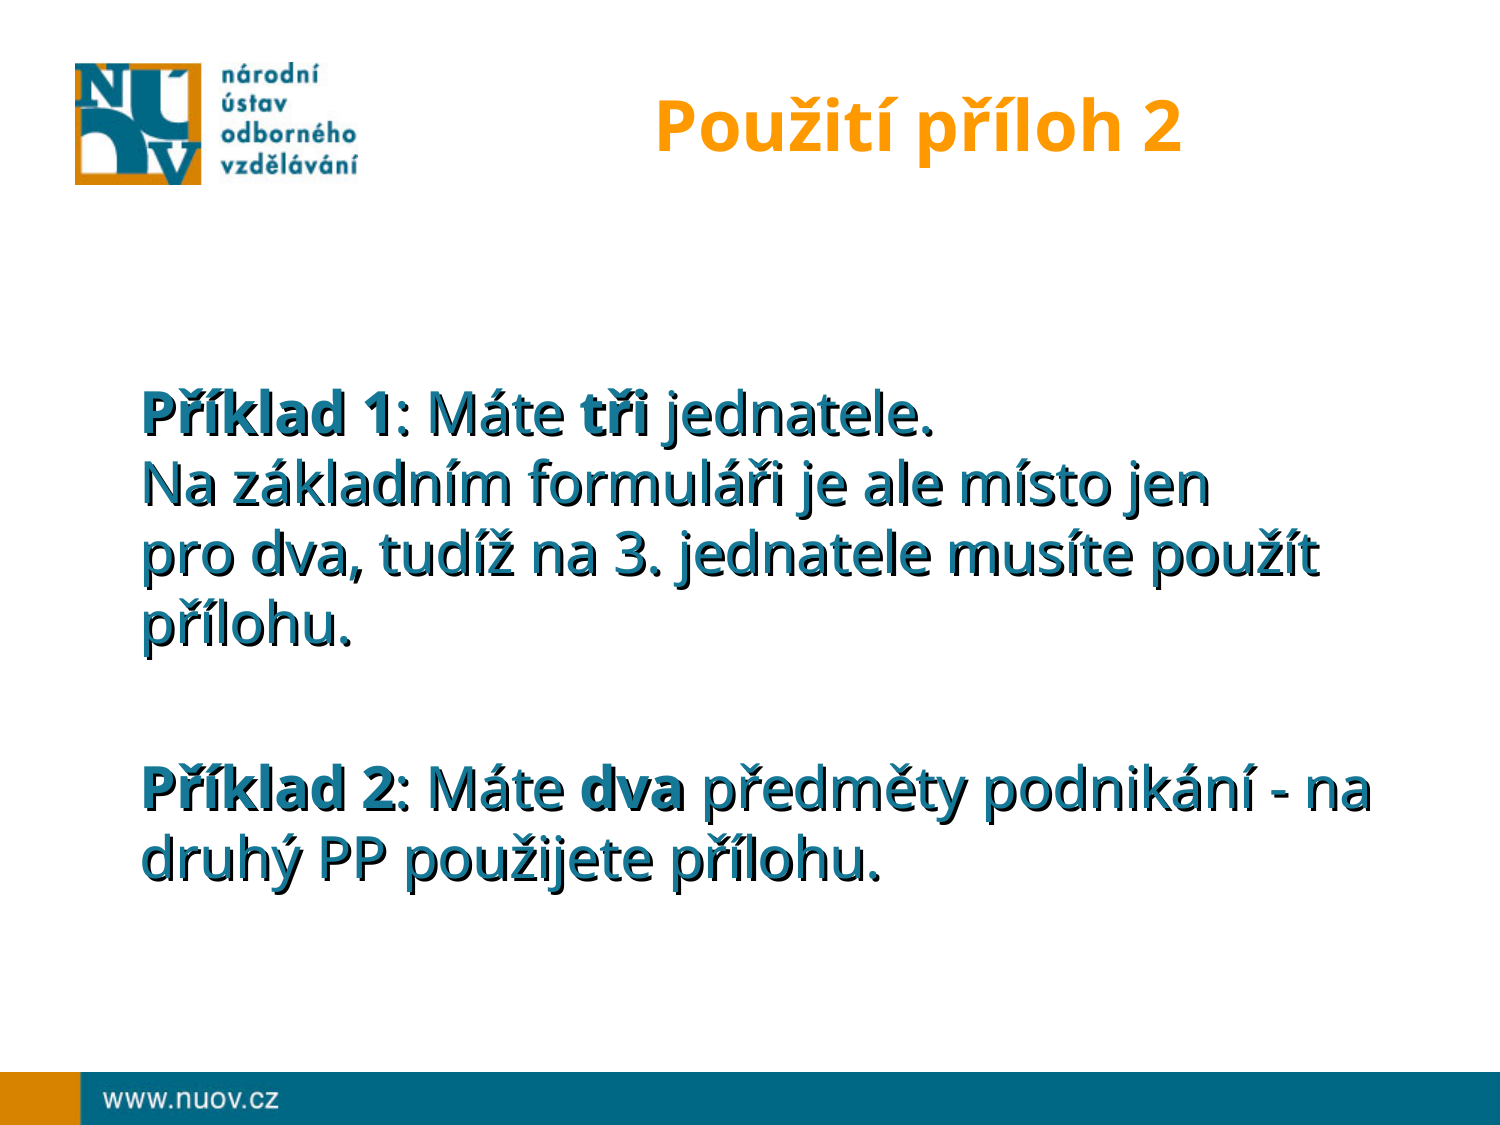

# Použití příloh 2
Příklad 1: Máte tři jednatele.
Na základním formuláři je ale místo jen
pro dva, tudíž na 3. jednatele musíte použít přílohu.
Příklad 2: Máte dva předměty podnikání - na druhý PP použijete přílohu.